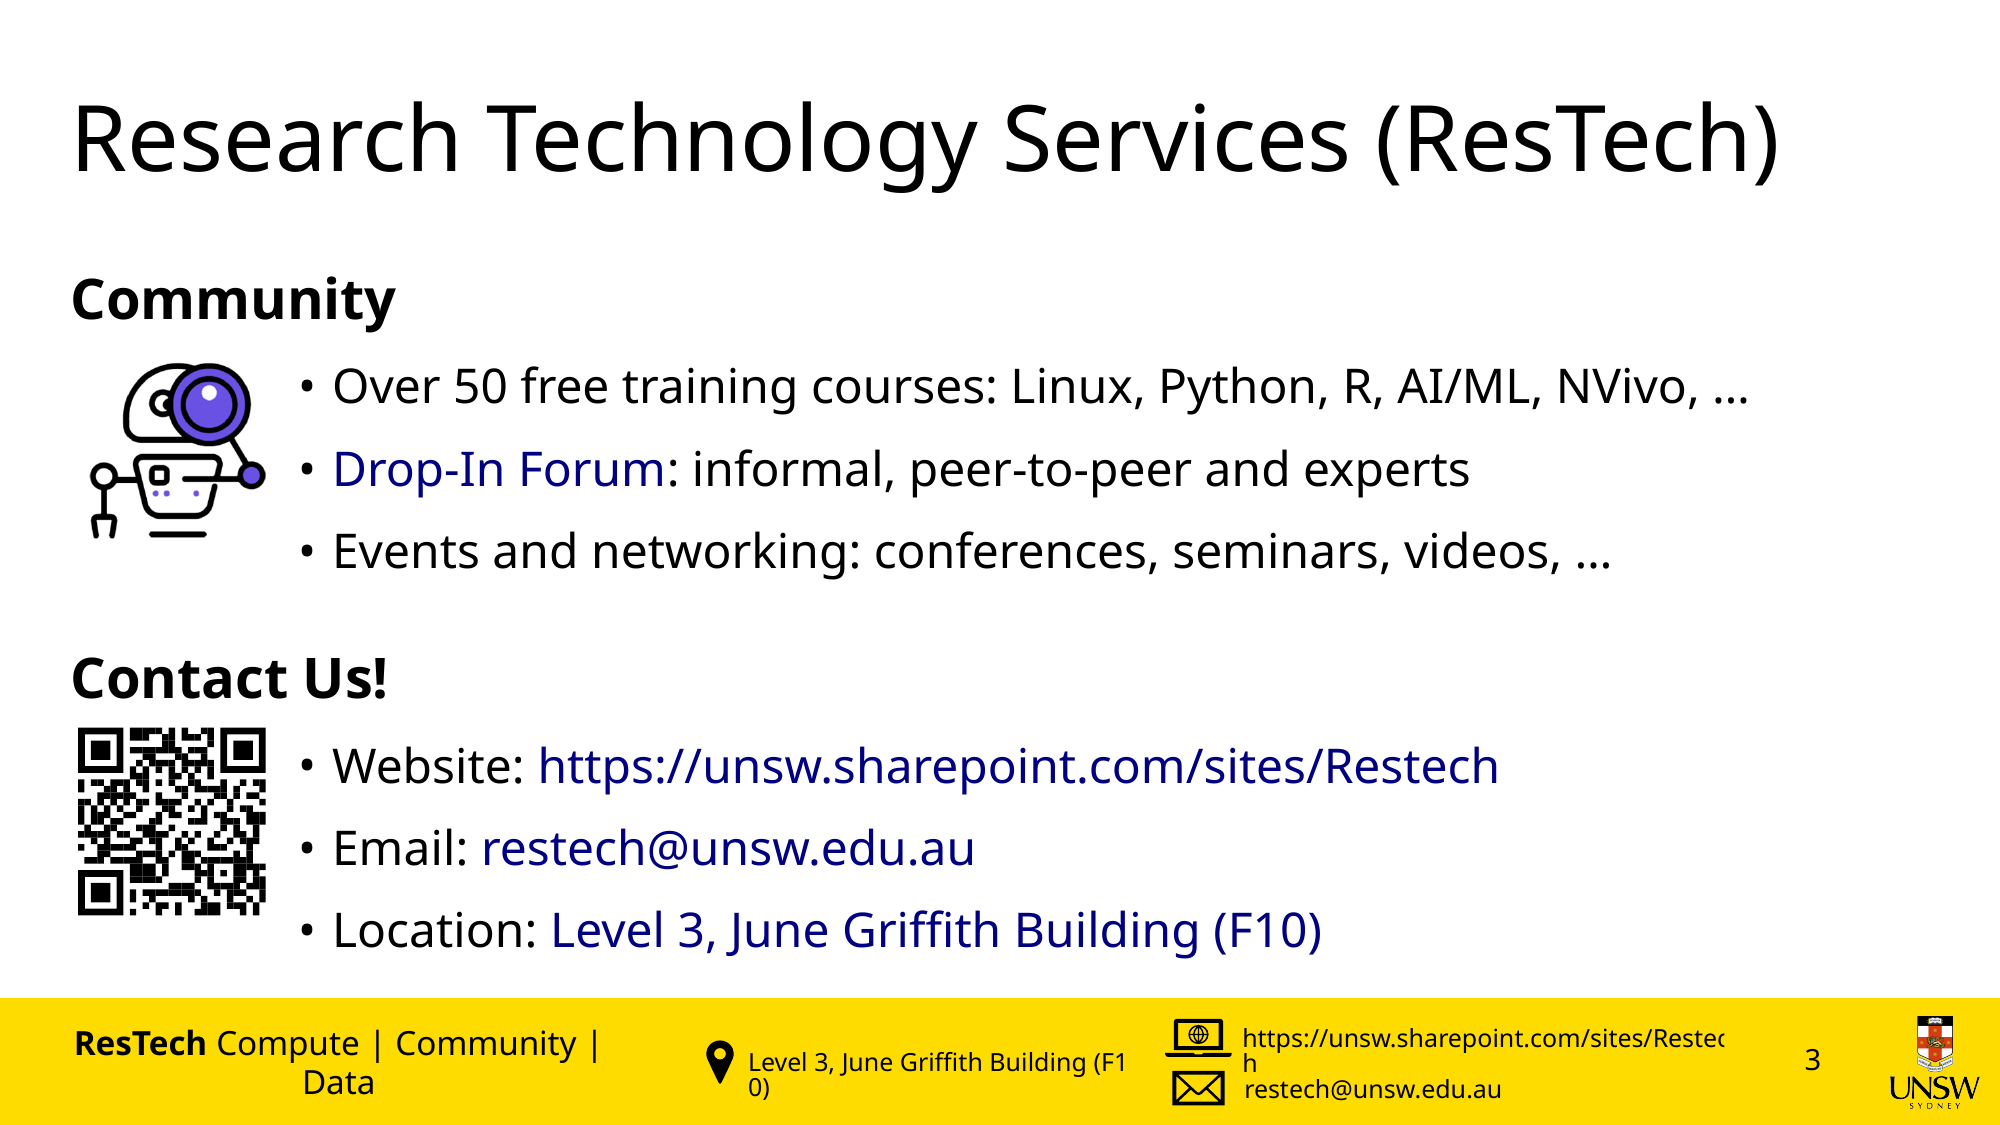

# Research Technology Services (ResTech)
Community
Over 50 free training courses: Linux, Python, R, AI/ML, NVivo, …
Drop-In Forum: informal, peer-to-peer and experts
Events and networking: conferences, seminars, videos, …
Contact Us!
Website: https://unsw.sharepoint.com/sites/Restech
Email: restech@unsw.edu.au
Location: Level 3, June Griffith Building (F10)